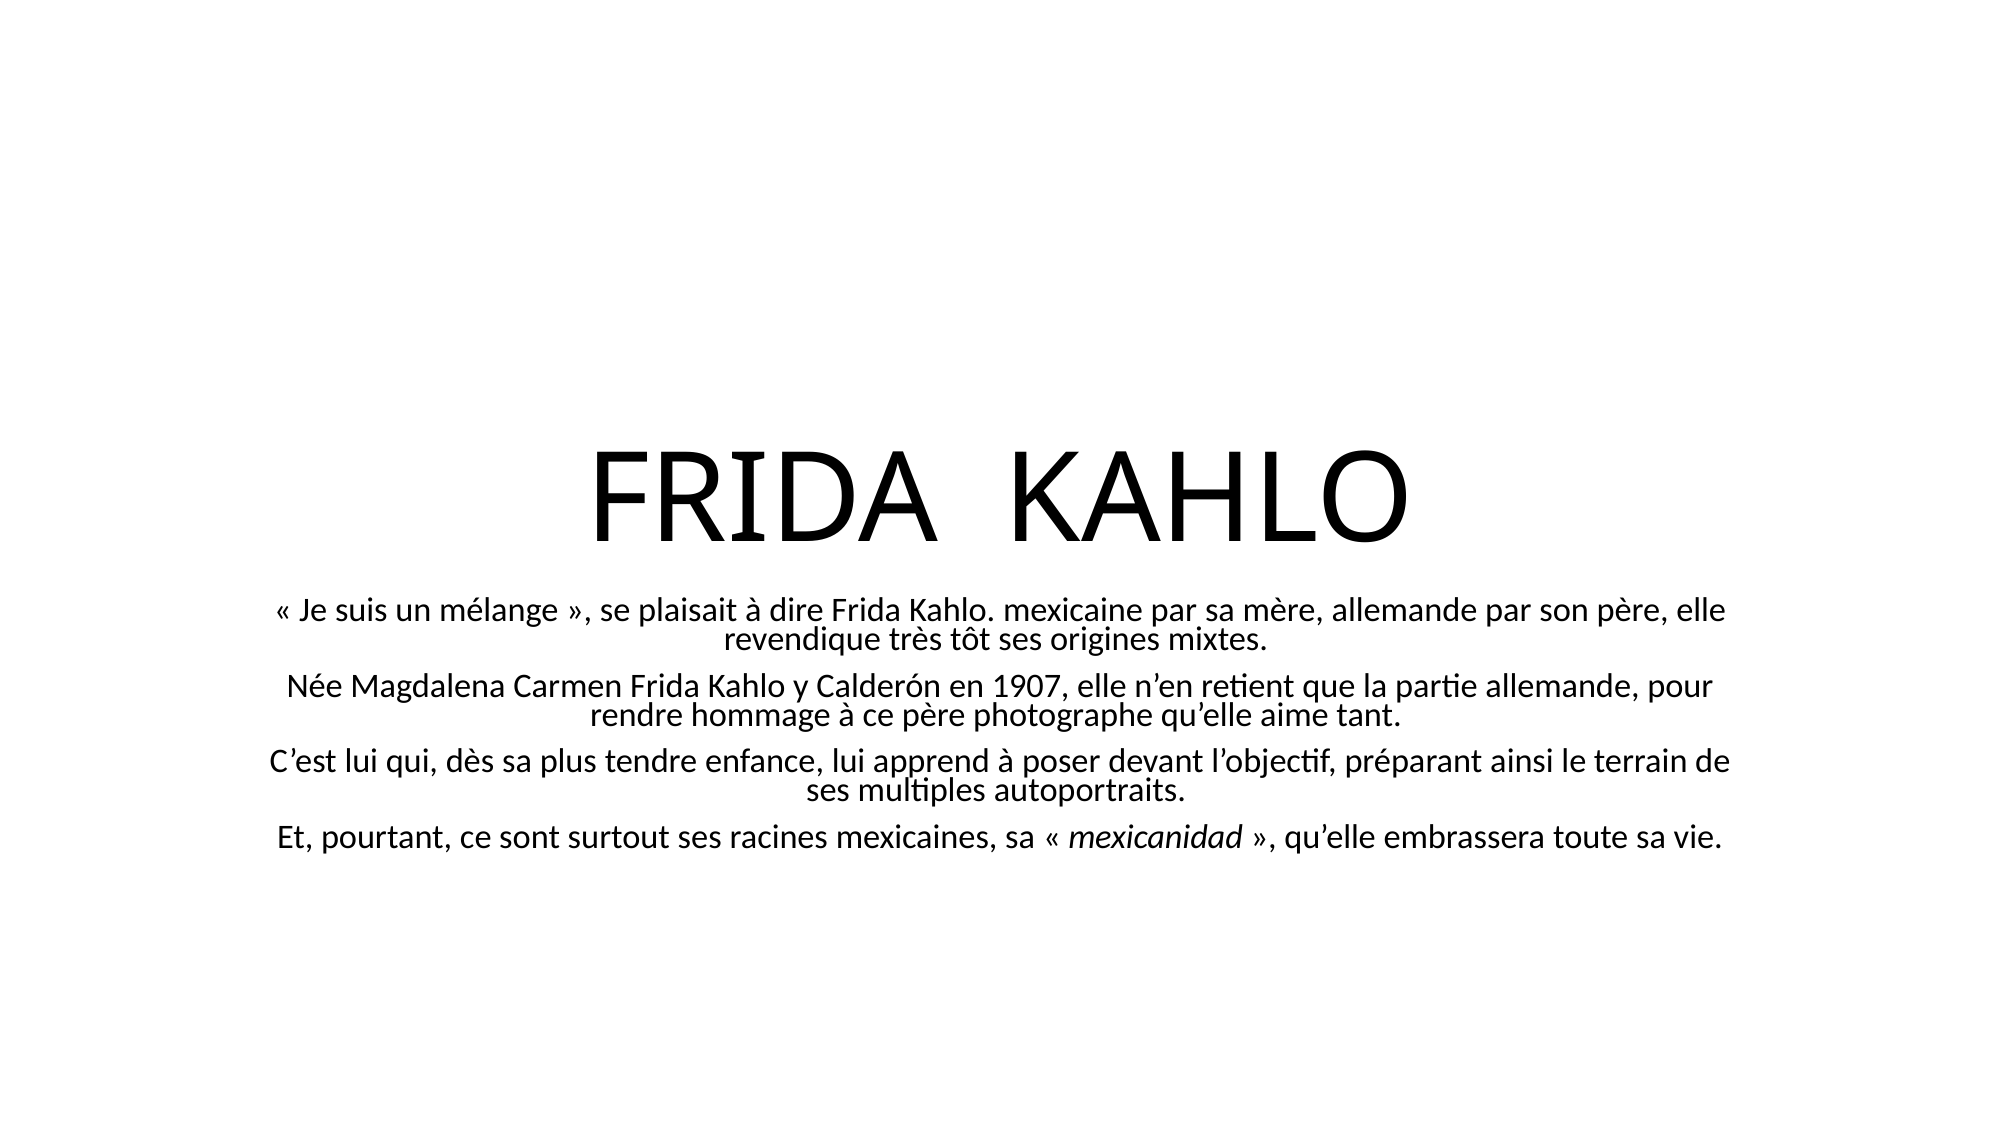

# FRIDA KAHLO
« Je suis un mélange », se plaisait à dire Frida Kahlo. mexicaine par sa mère, allemande par son père, elle revendique très tôt ses origines mixtes.
Née Magdalena Carmen Frida Kahlo y Calderón en 1907, elle n’en retient que la partie allemande, pour rendre hommage à ce père photographe qu’elle aime tant.
C’est lui qui, dès sa plus tendre enfance, lui apprend à poser devant l’objectif, préparant ainsi le terrain de ses multiples autoportraits.
Et, pourtant, ce sont surtout ses racines mexicaines, sa « mexicanidad », qu’elle embrassera toute sa vie.